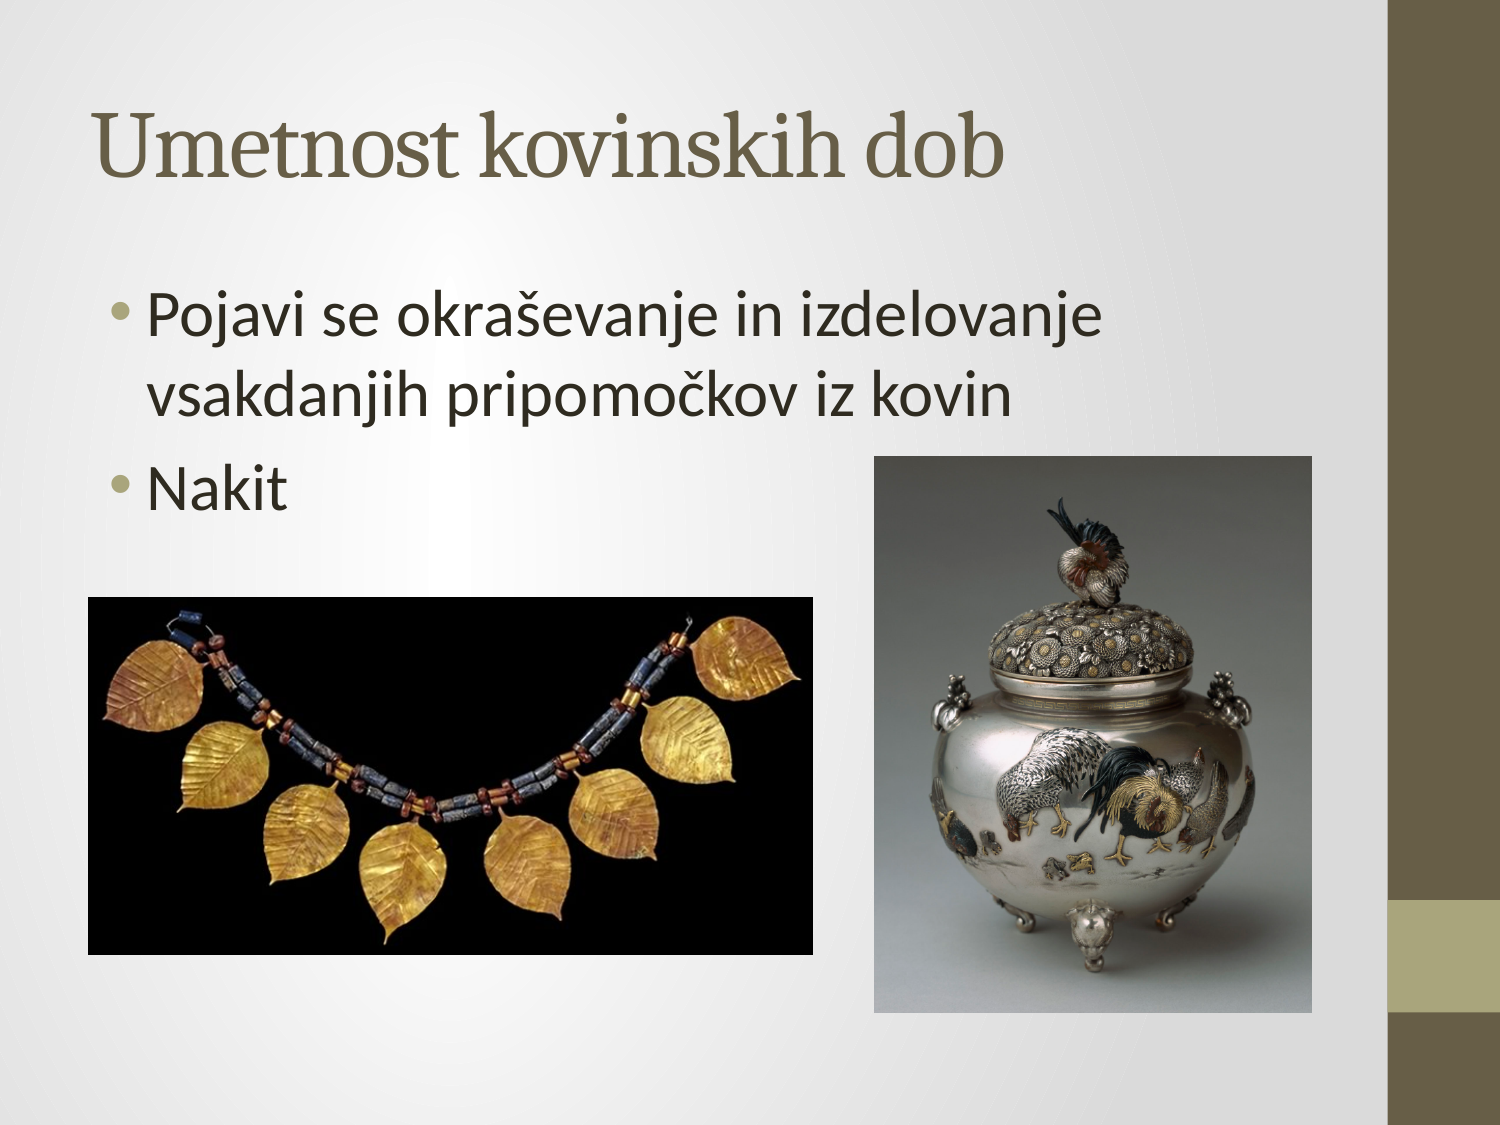

# Umetnost kovinskih dob
Pojavi se okraševanje in izdelovanje vsakdanjih pripomočkov iz kovin
Nakit